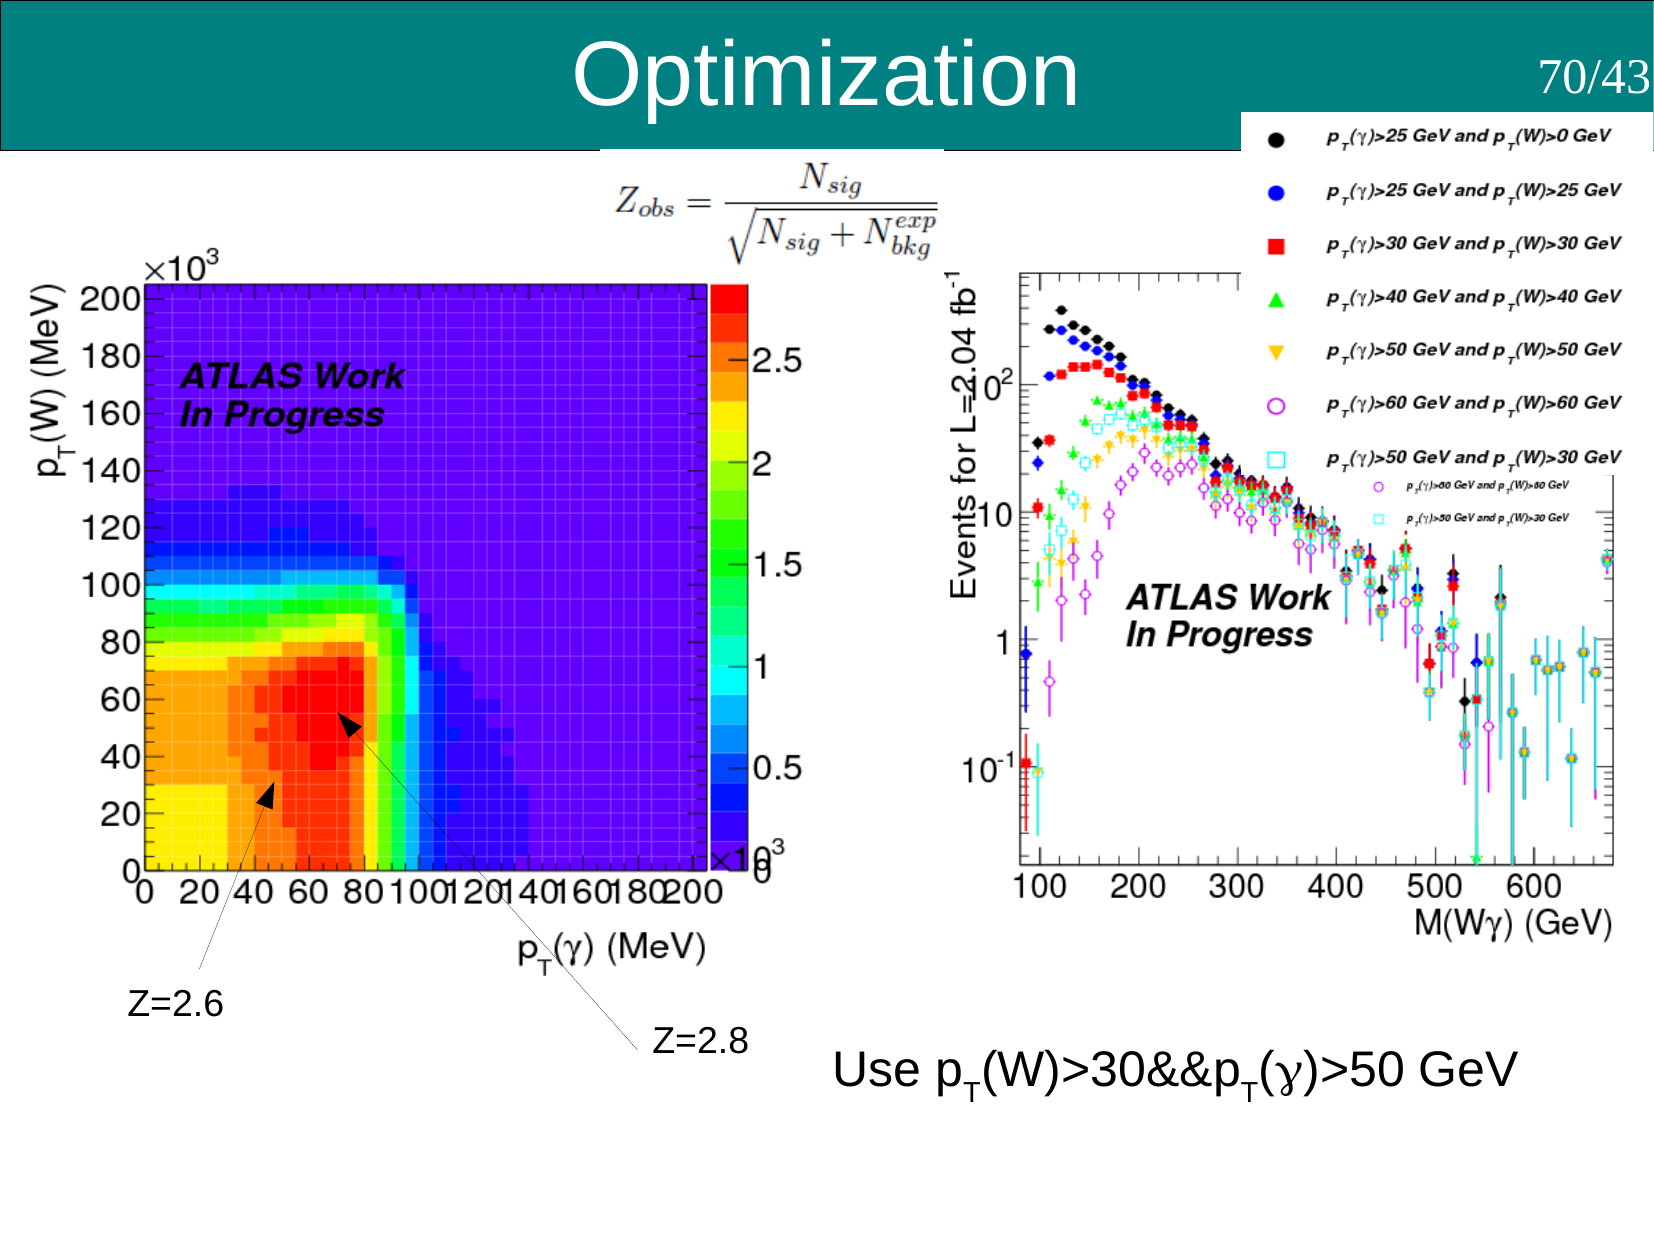

# Optimization
70
Z=2.6
Z=2.8
Use pT(W)>30&&pT()>50 GeV